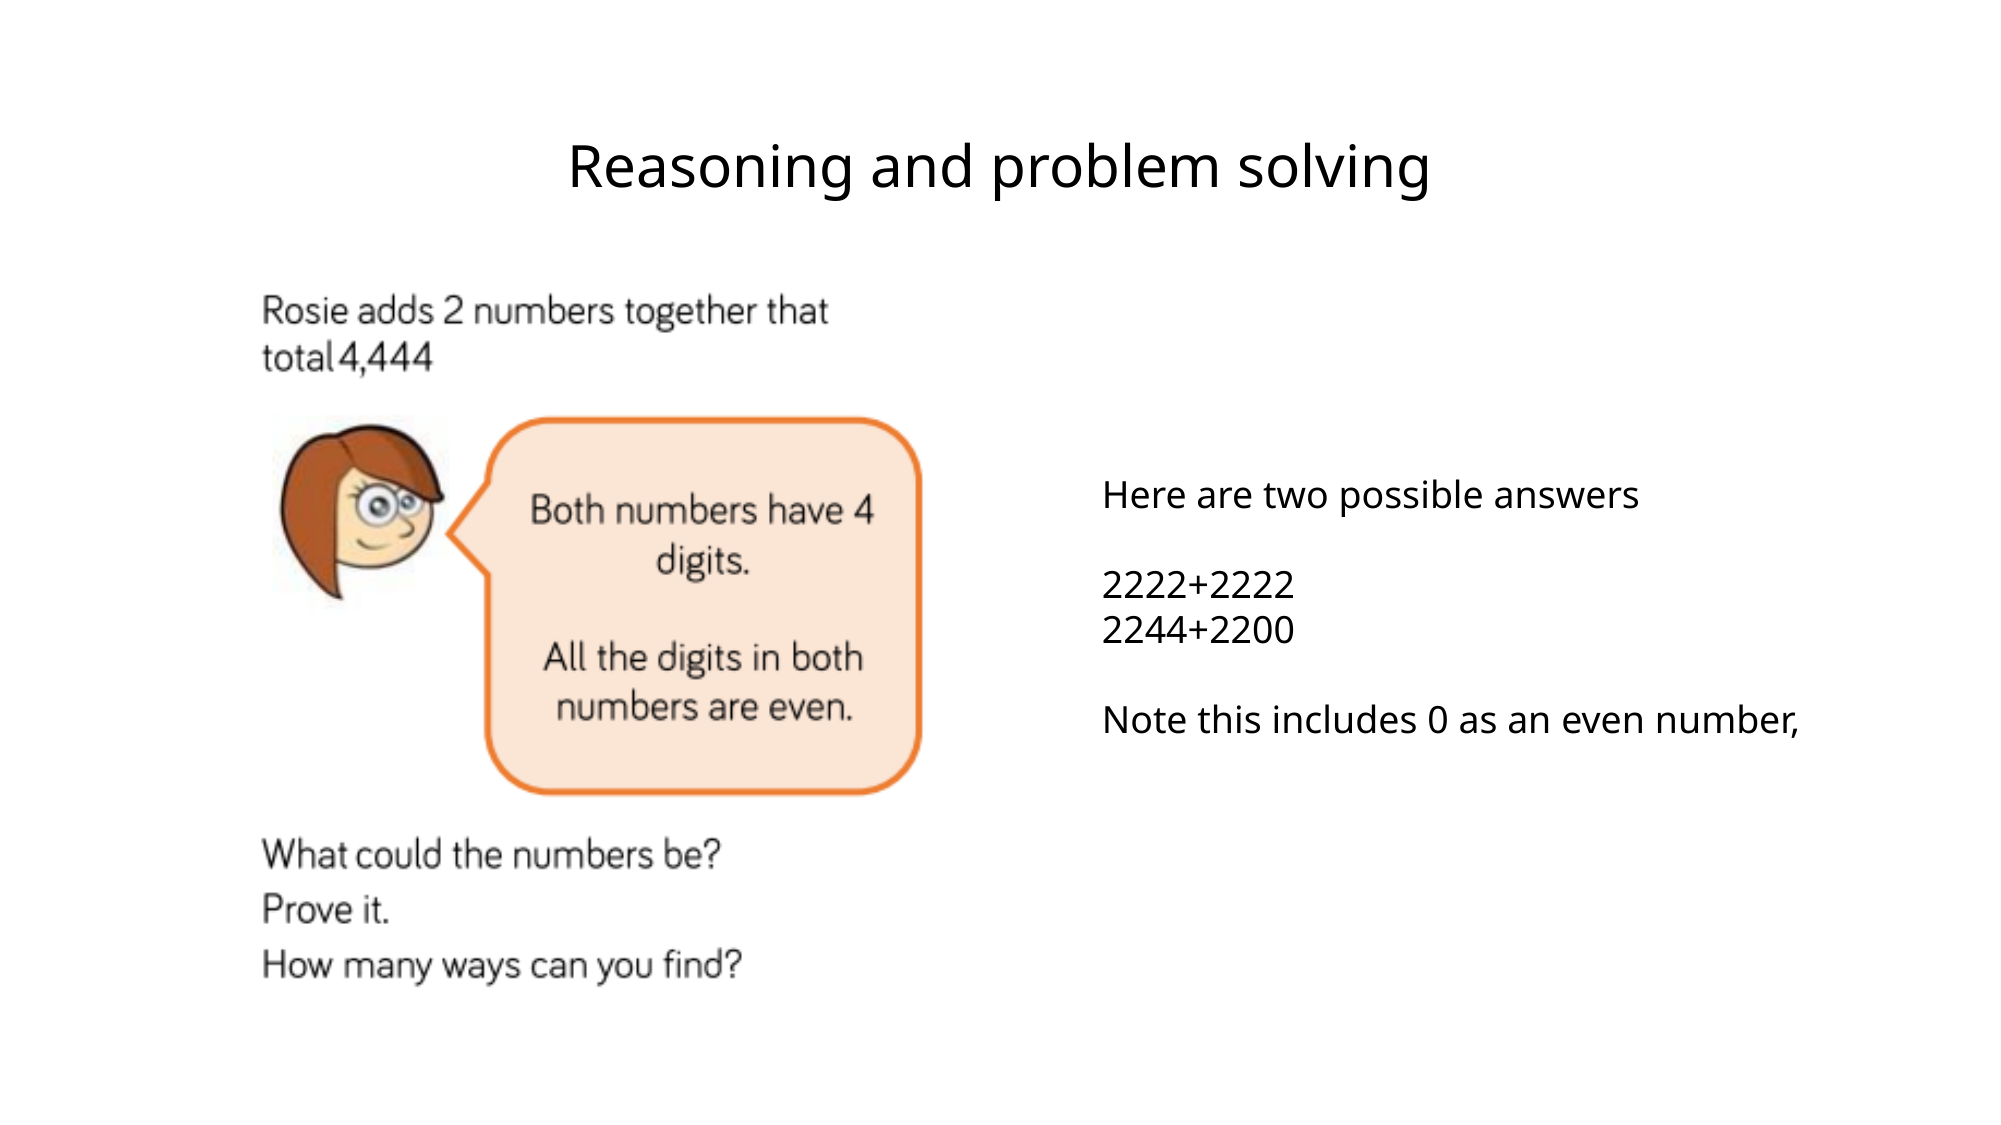

# Reasoning and problem solving
Here are two possible answers
2222+2222
2244+2200
Note this includes 0 as an even number,